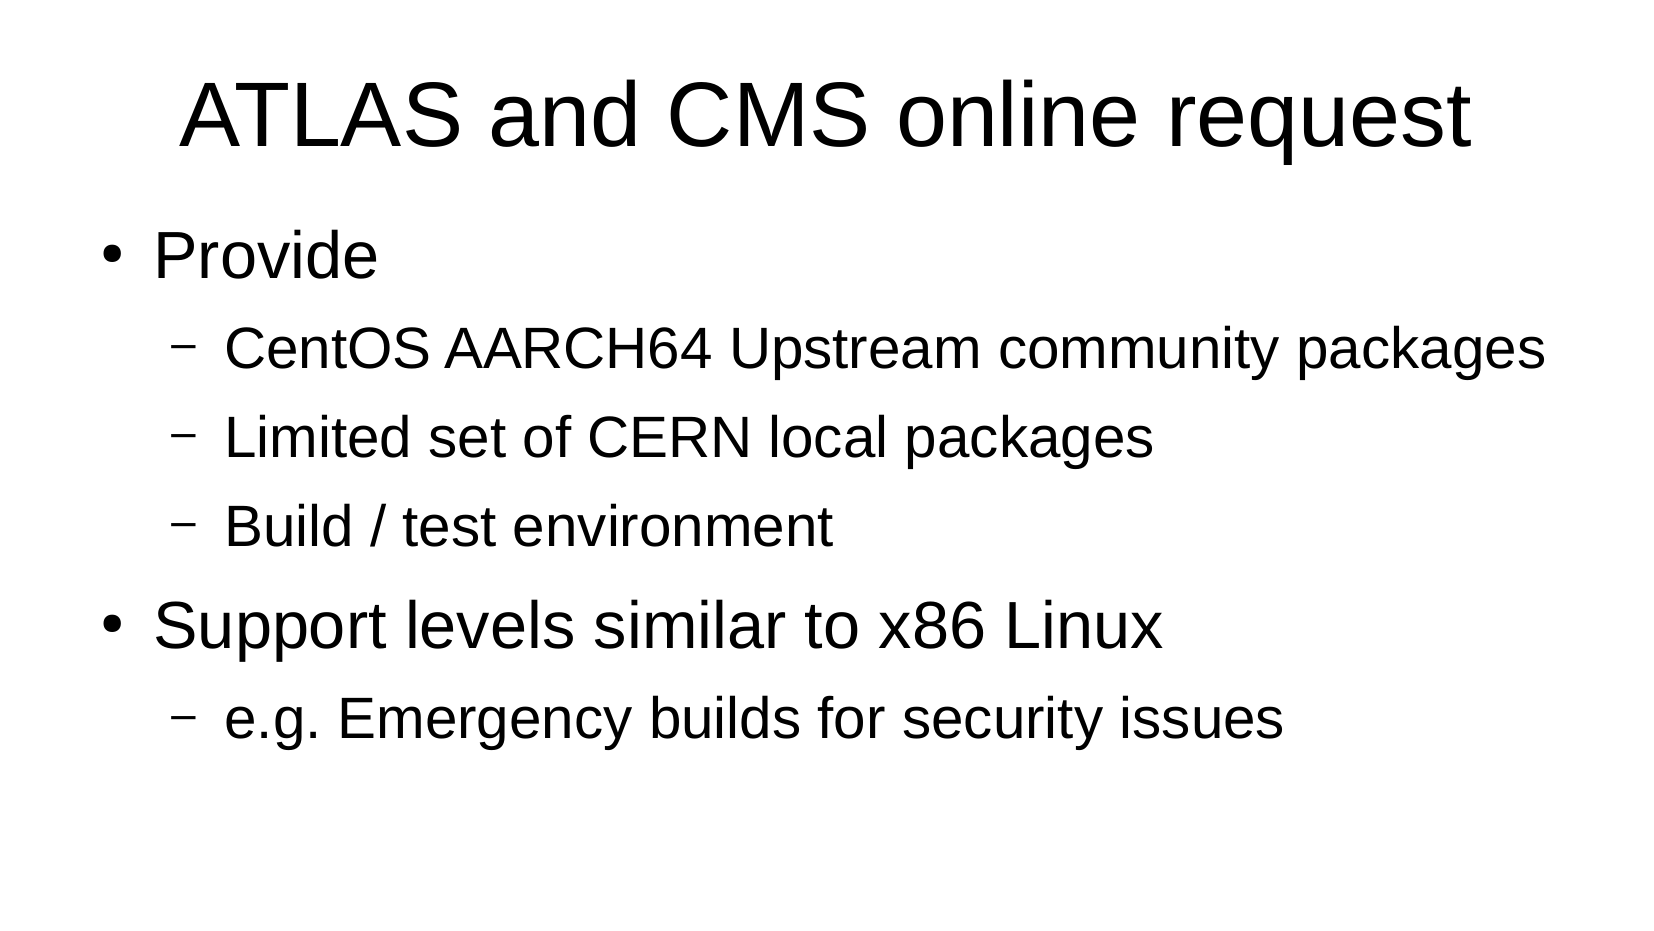

# ATLAS and CMS online request
Provide
CentOS AARCH64 Upstream community packages
Limited set of CERN local packages
Build / test environment
Support levels similar to x86 Linux
e.g. Emergency builds for security issues